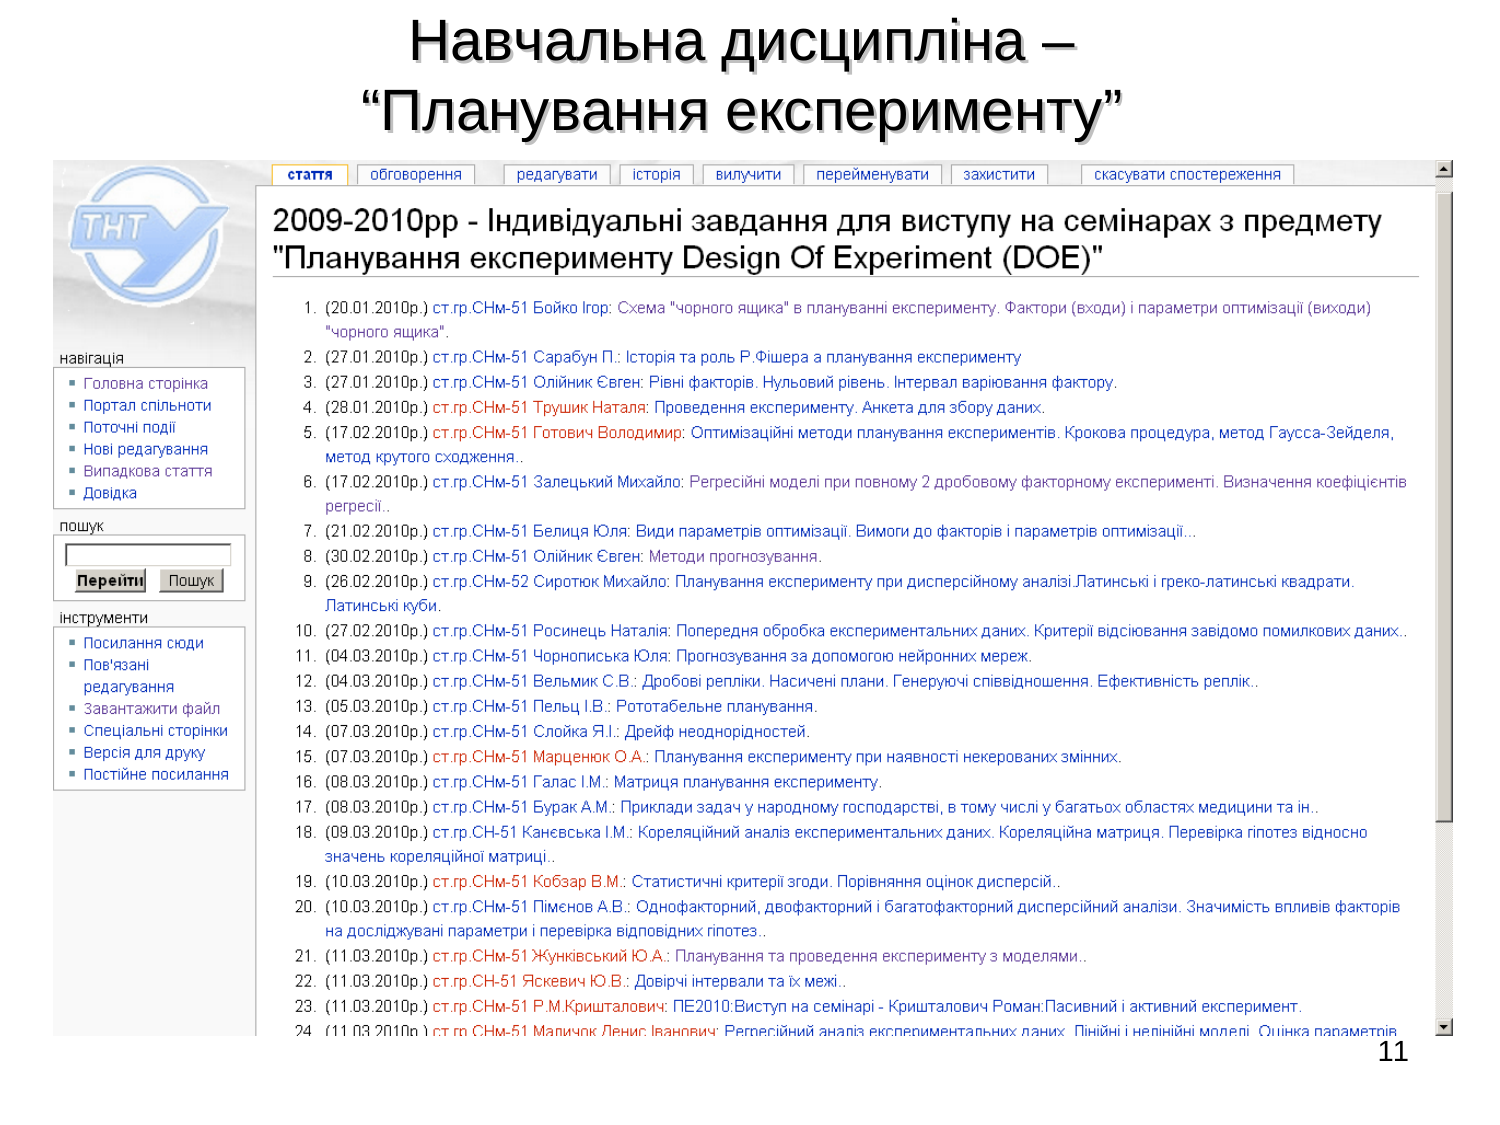

# Навчальна дисципліна – “Планування експерименту”
11